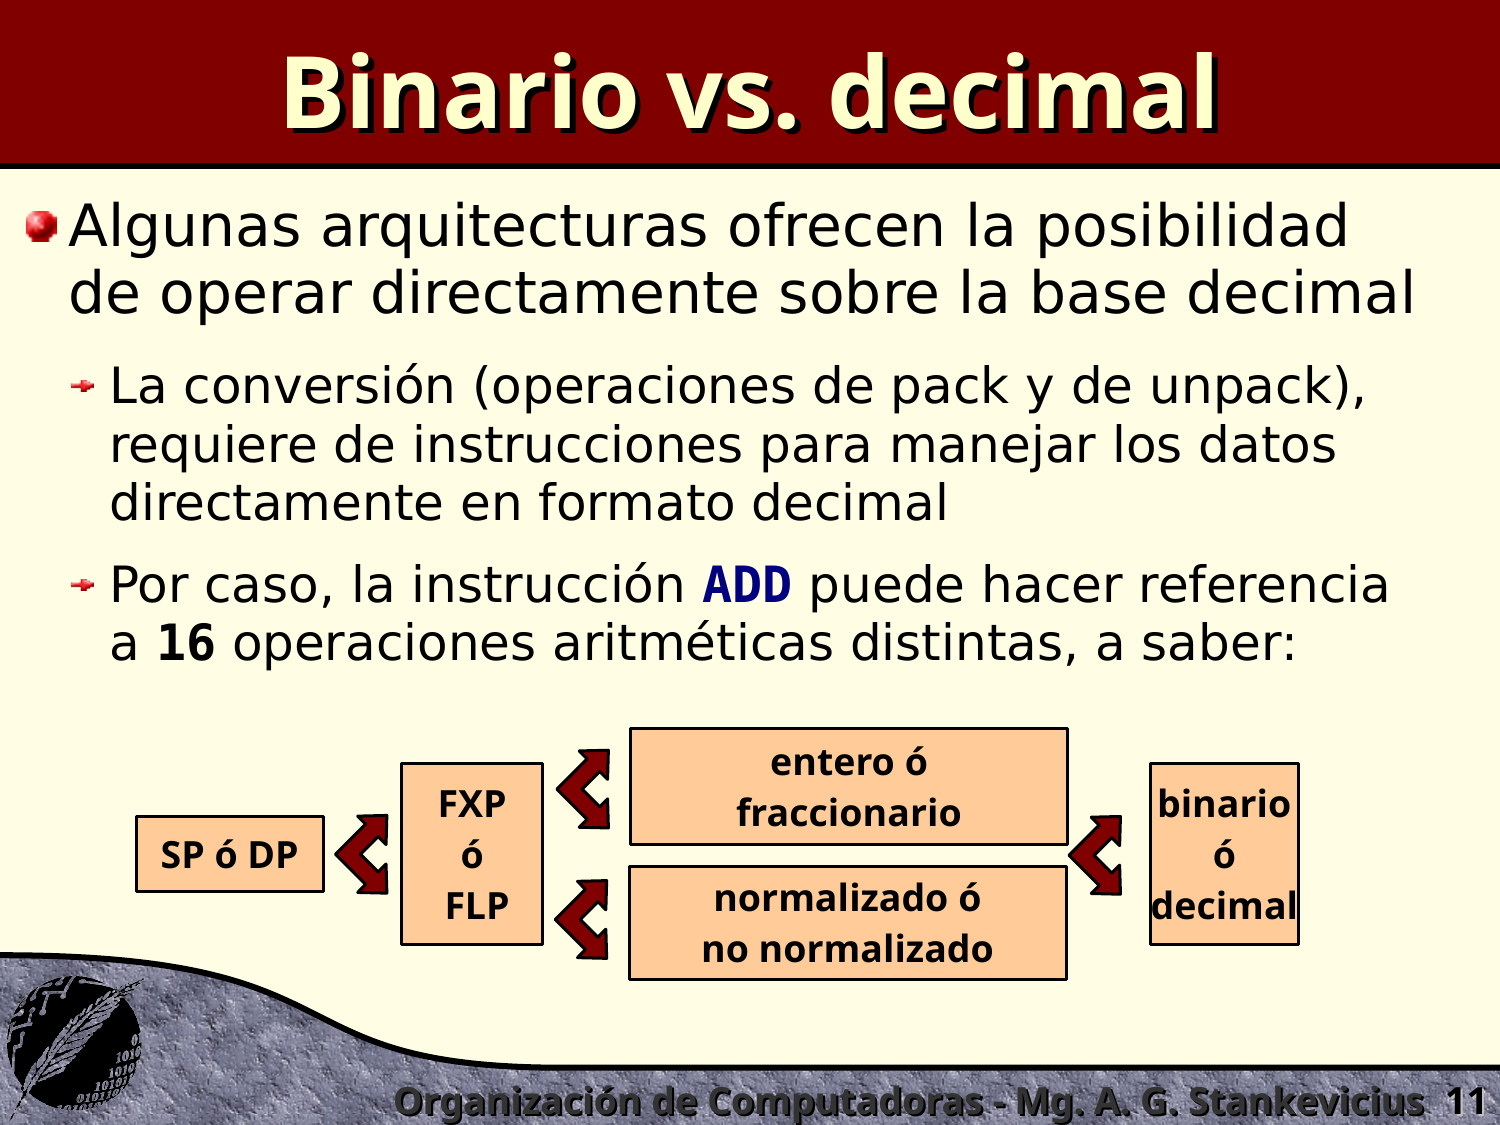

# Binario vs. decimal
Algunas arquitecturas ofrecen la posibilidad
de operar directamente sobre la base decimal
La conversión (operaciones de pack y de unpack), requiere de instrucciones para manejar los datos directamente en formato decimal
Por caso, la instrucción ADD puede hacer referencia
a 16 operaciones aritméticas distintas, a saber:
entero ó
fraccionario
normalizado ó
no normalizado
FXP
ó
 FLP
binario
ó
decimal
SP ó DP
11